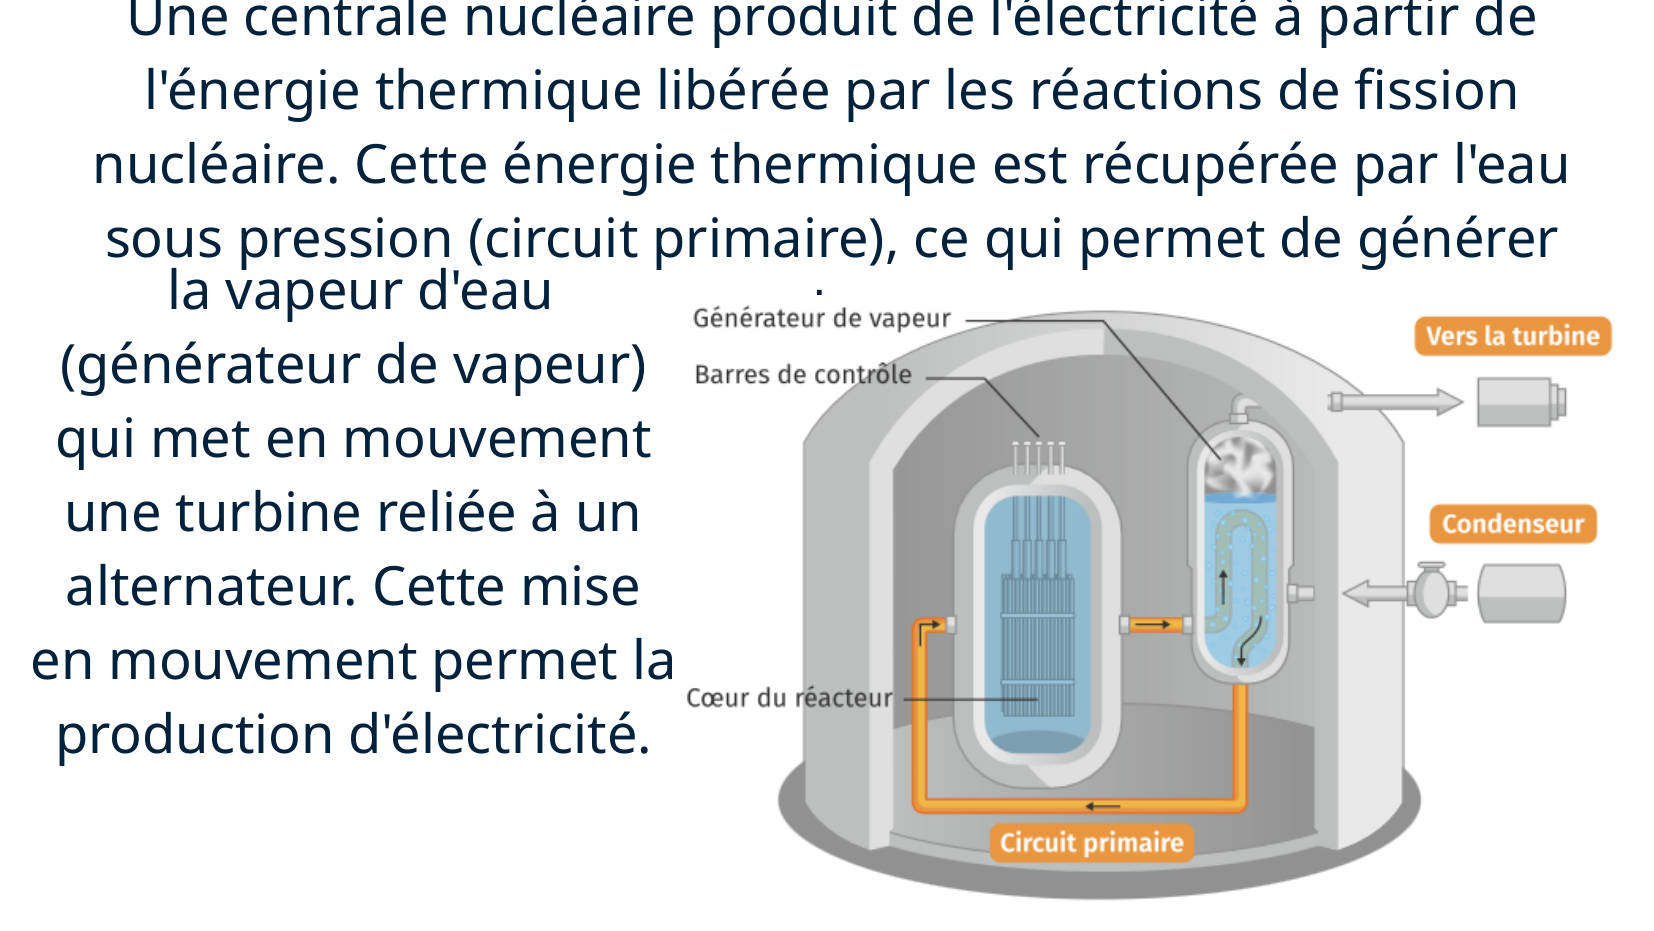

# Une centrale nucléaire produit de l'électricité à partir de l'énergie thermique libérée par les réactions de fission nucléaire. Cette énergie thermique est récupérée par l'eau sous pression (circuit primaire), ce qui permet de générer de
 la vapeur d'eau (générateur de vapeur) qui met en mouvement une turbine reliée à un alternateur. Cette mise en mouvement permet la production d'électricité.